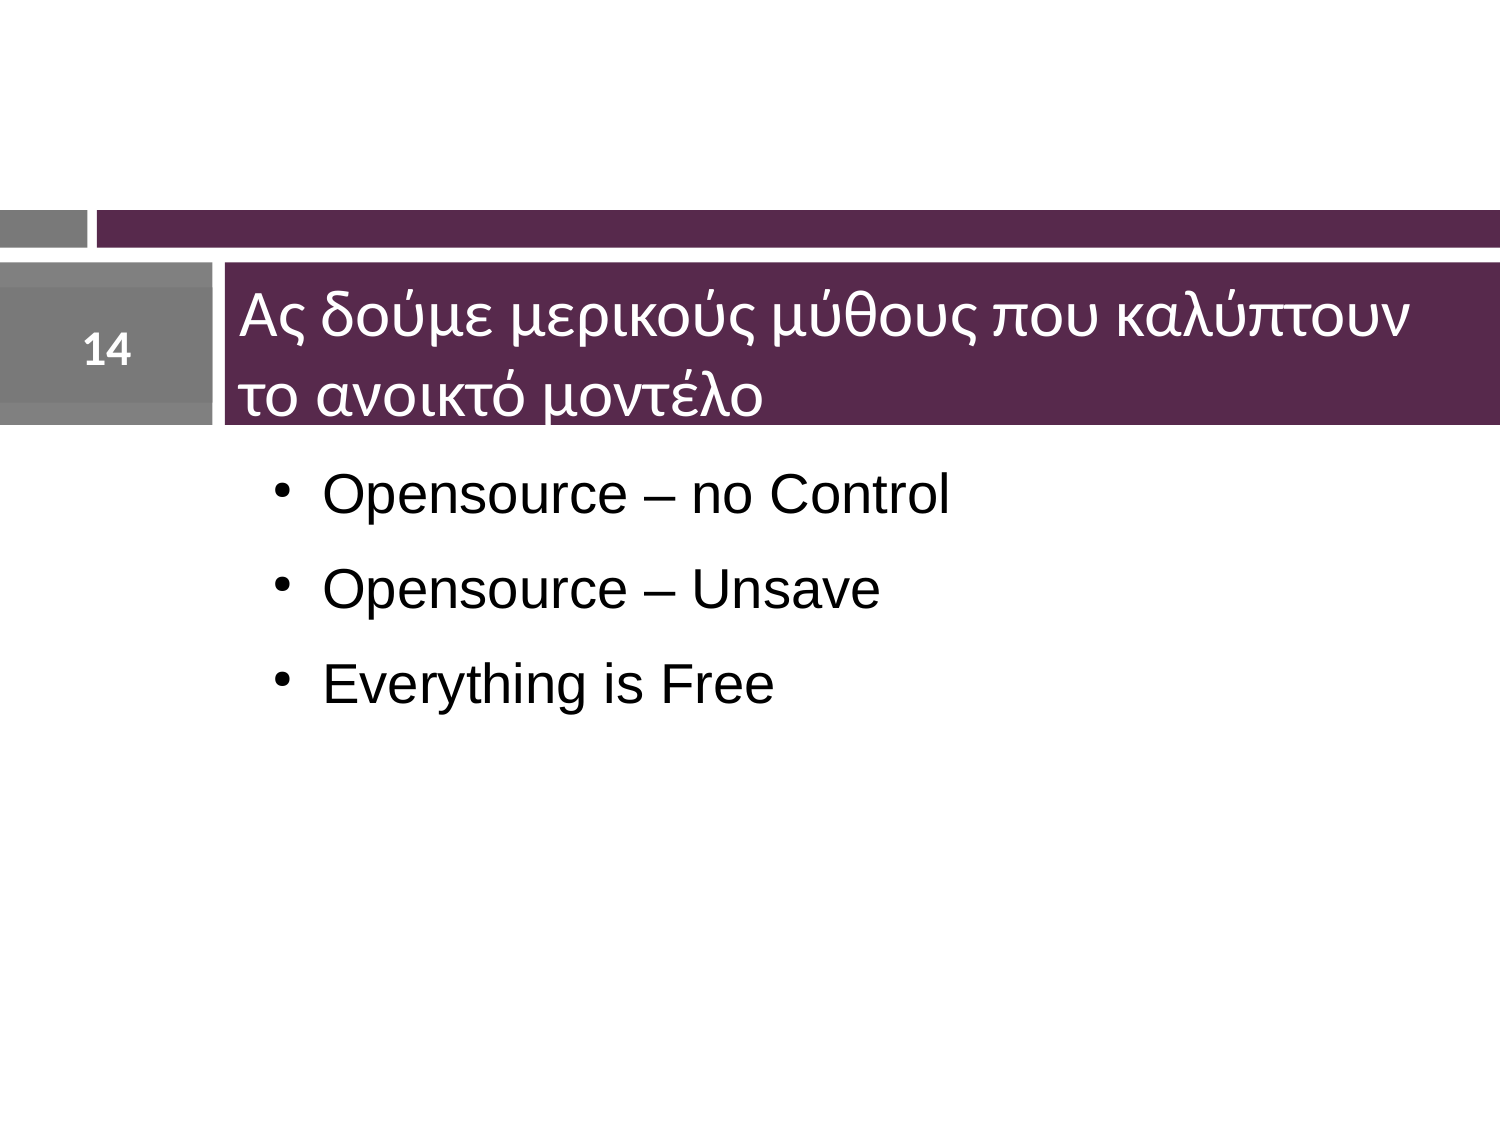

Ας δούμε μερικούς μύθους που καλύπτουν το ανοικτό μοντέλο
# Opensource – no Control
Opensource – Unsave
Everything is Free